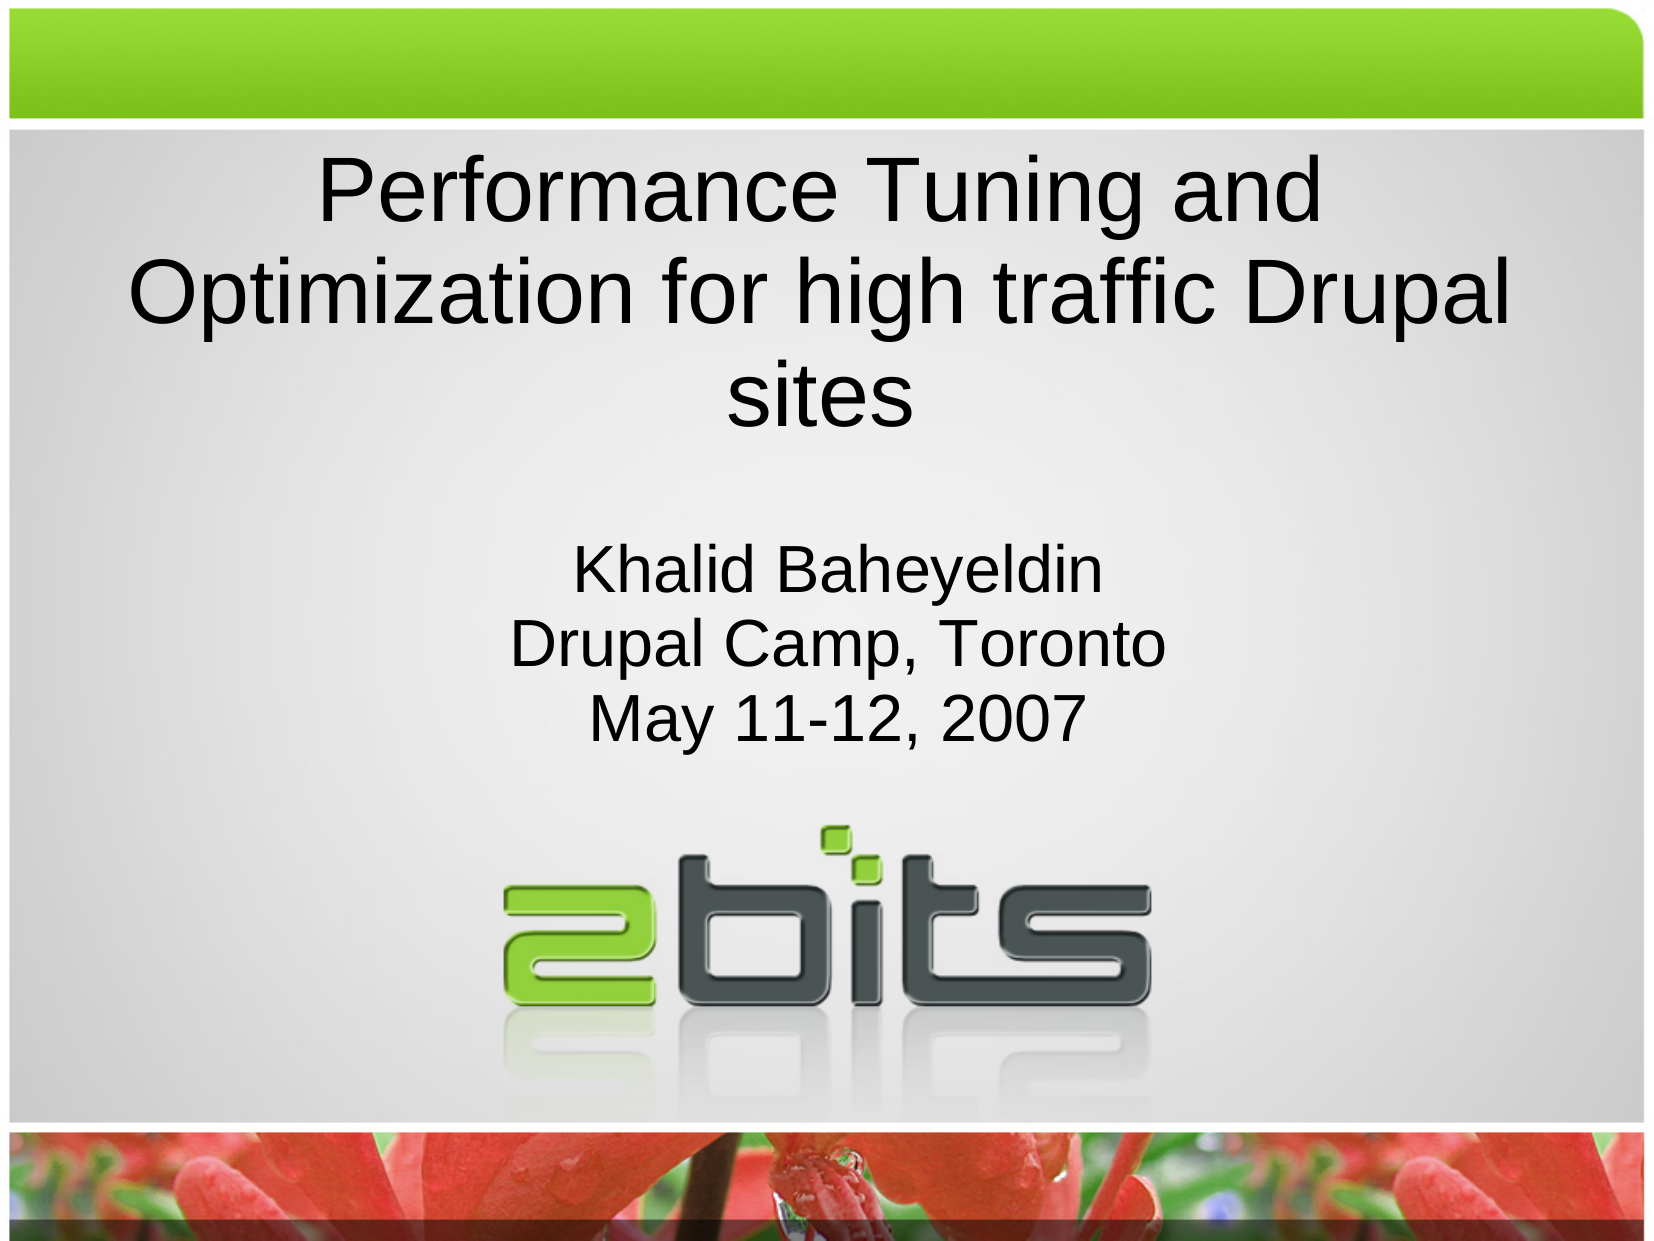

# Performance Tuning and Optimization for high traffic Drupal sites
Khalid Baheyeldin
Drupal Camp, Toronto
May 11-12, 2007